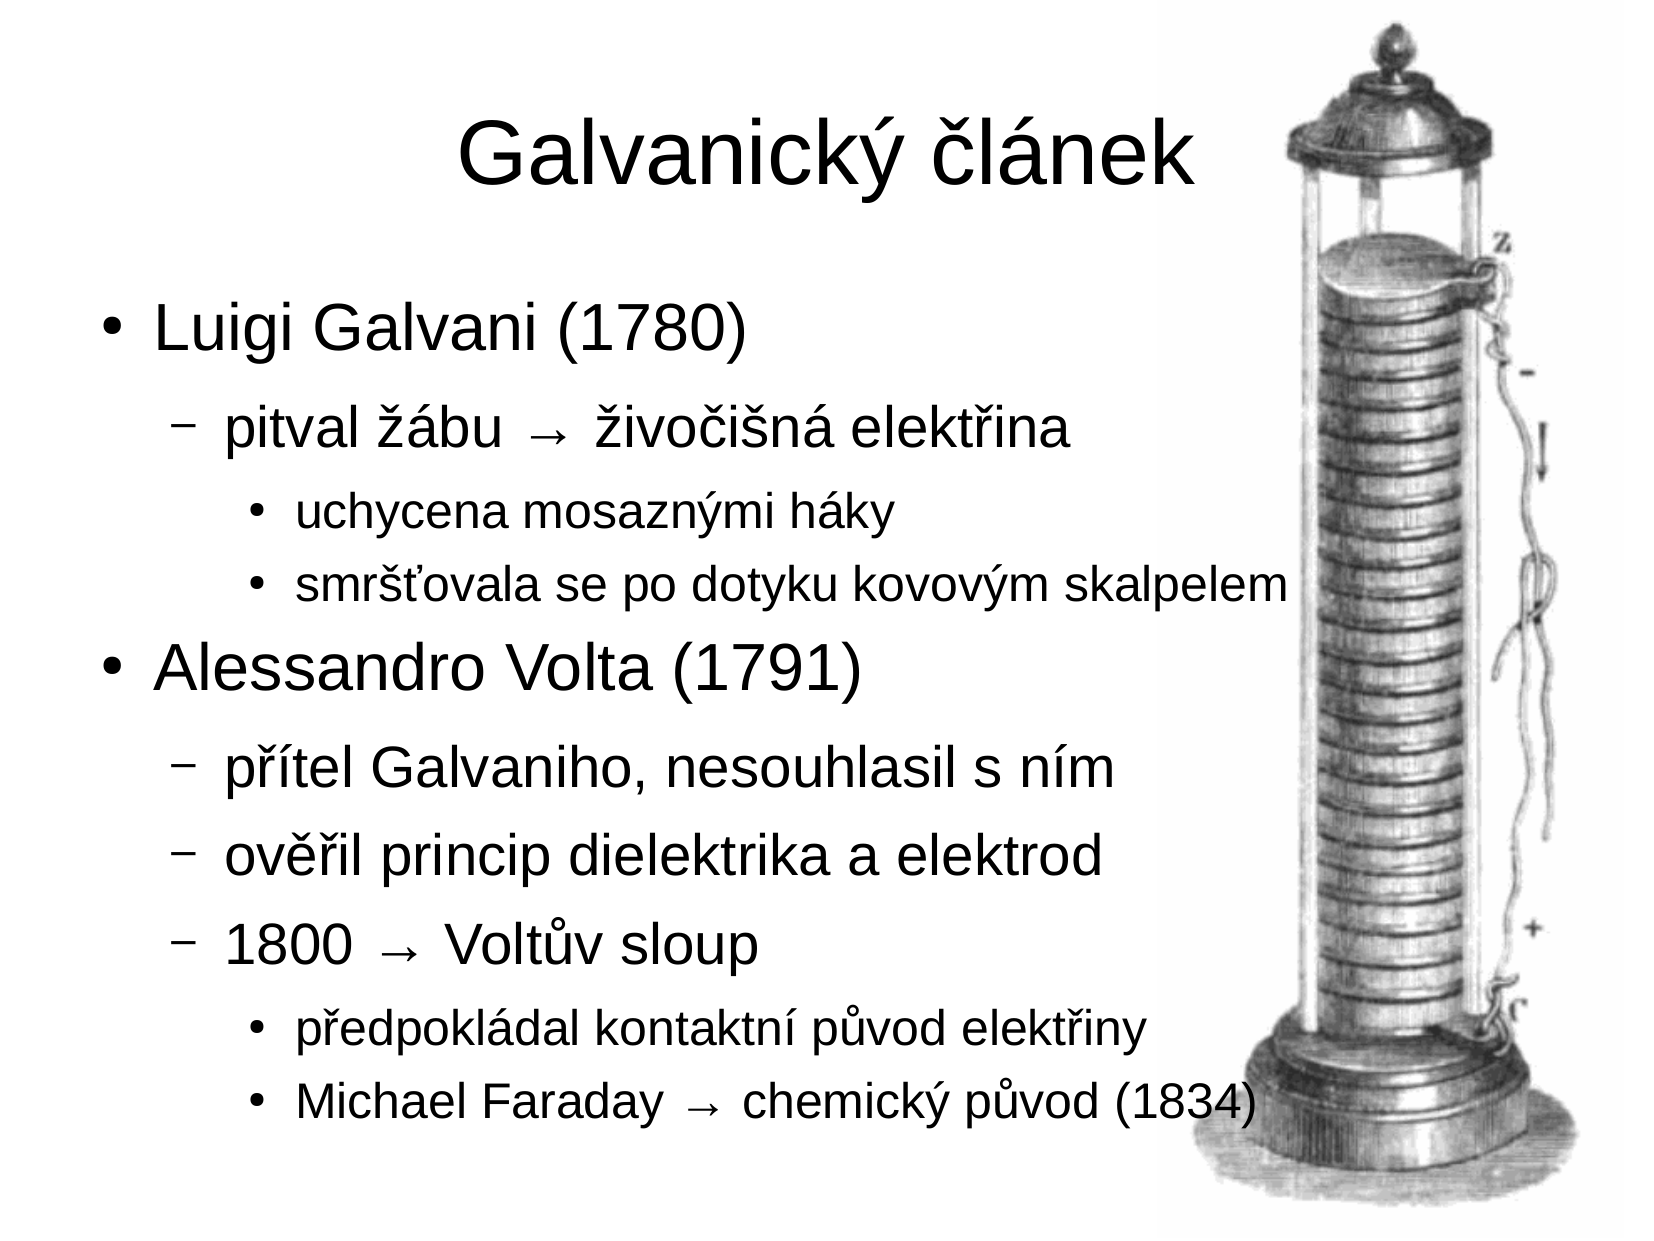

# Galvanický článek
Luigi Galvani (1780)
pitval žábu → živočišná elektřina
uchycena mosaznými háky
smršťovala se po dotyku kovovým skalpelem
Alessandro Volta (1791)
přítel Galvaniho, nesouhlasil s ním
ověřil princip dielektrika a elektrod
1800 → Voltův sloup
předpokládal kontaktní původ elektřiny
Michael Faraday → chemický původ (1834)